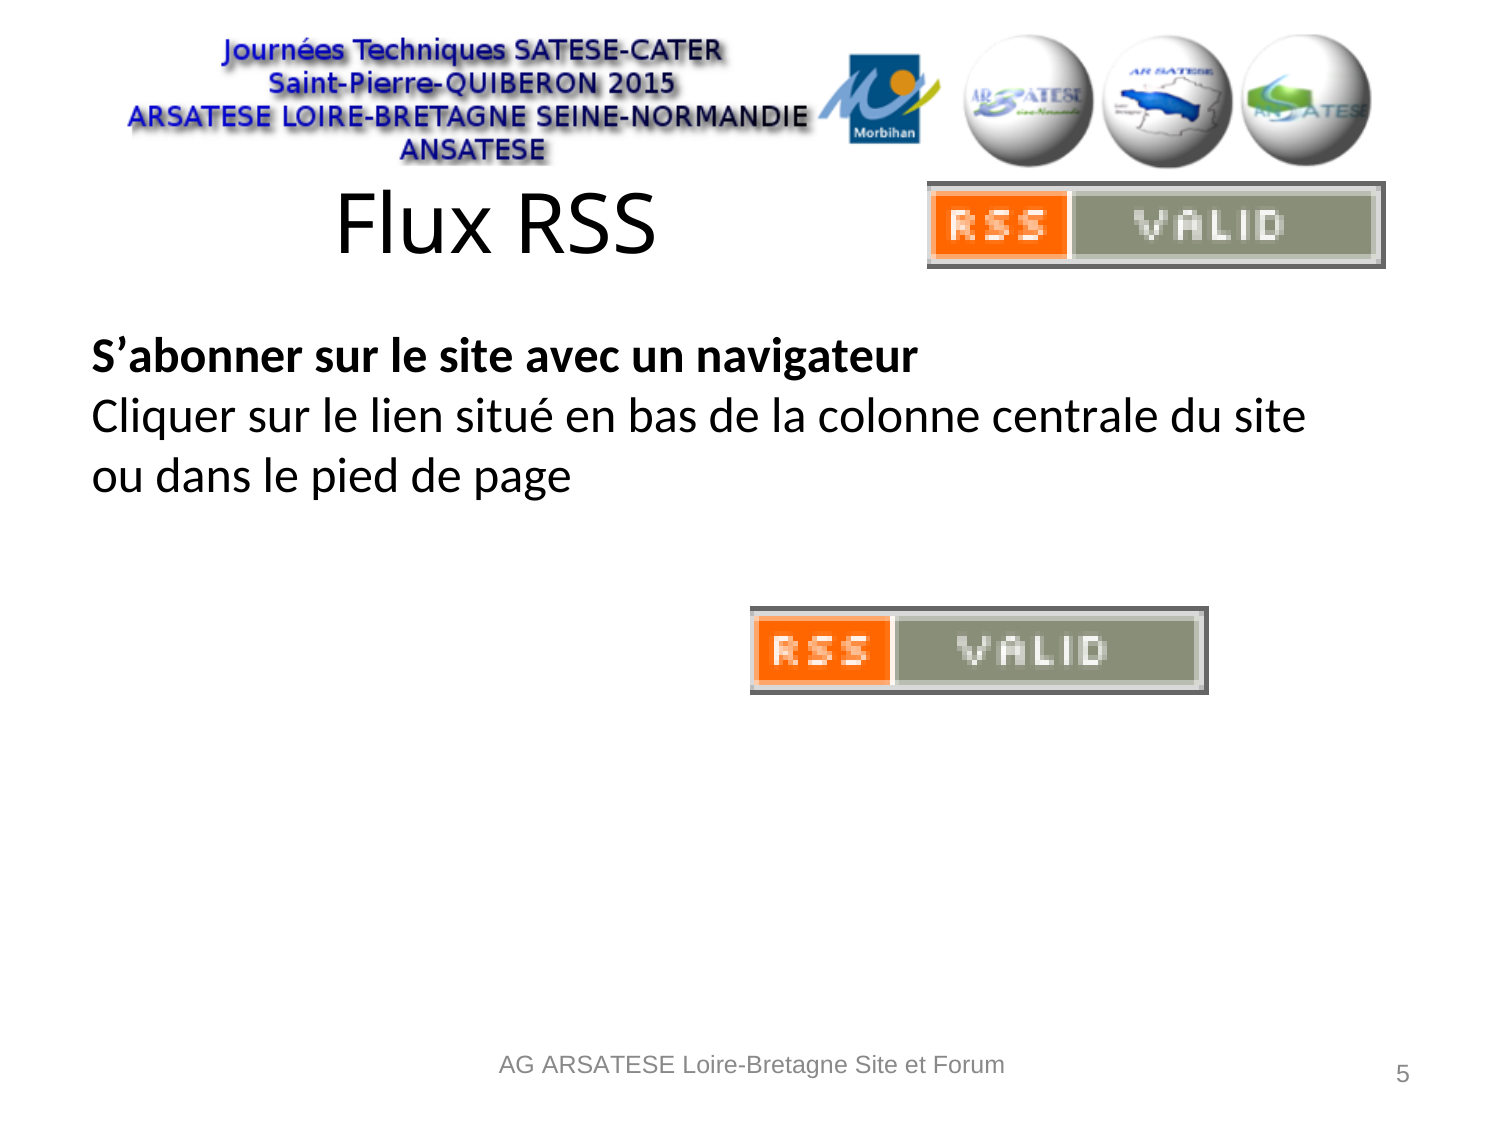

# Flux RSS
S’abonner sur le site avec un navigateur
Cliquer sur le lien situé en bas de la colonne centrale du site
ou dans le pied de page
AG ARSATESE Loire-Bretagne Site et Forum